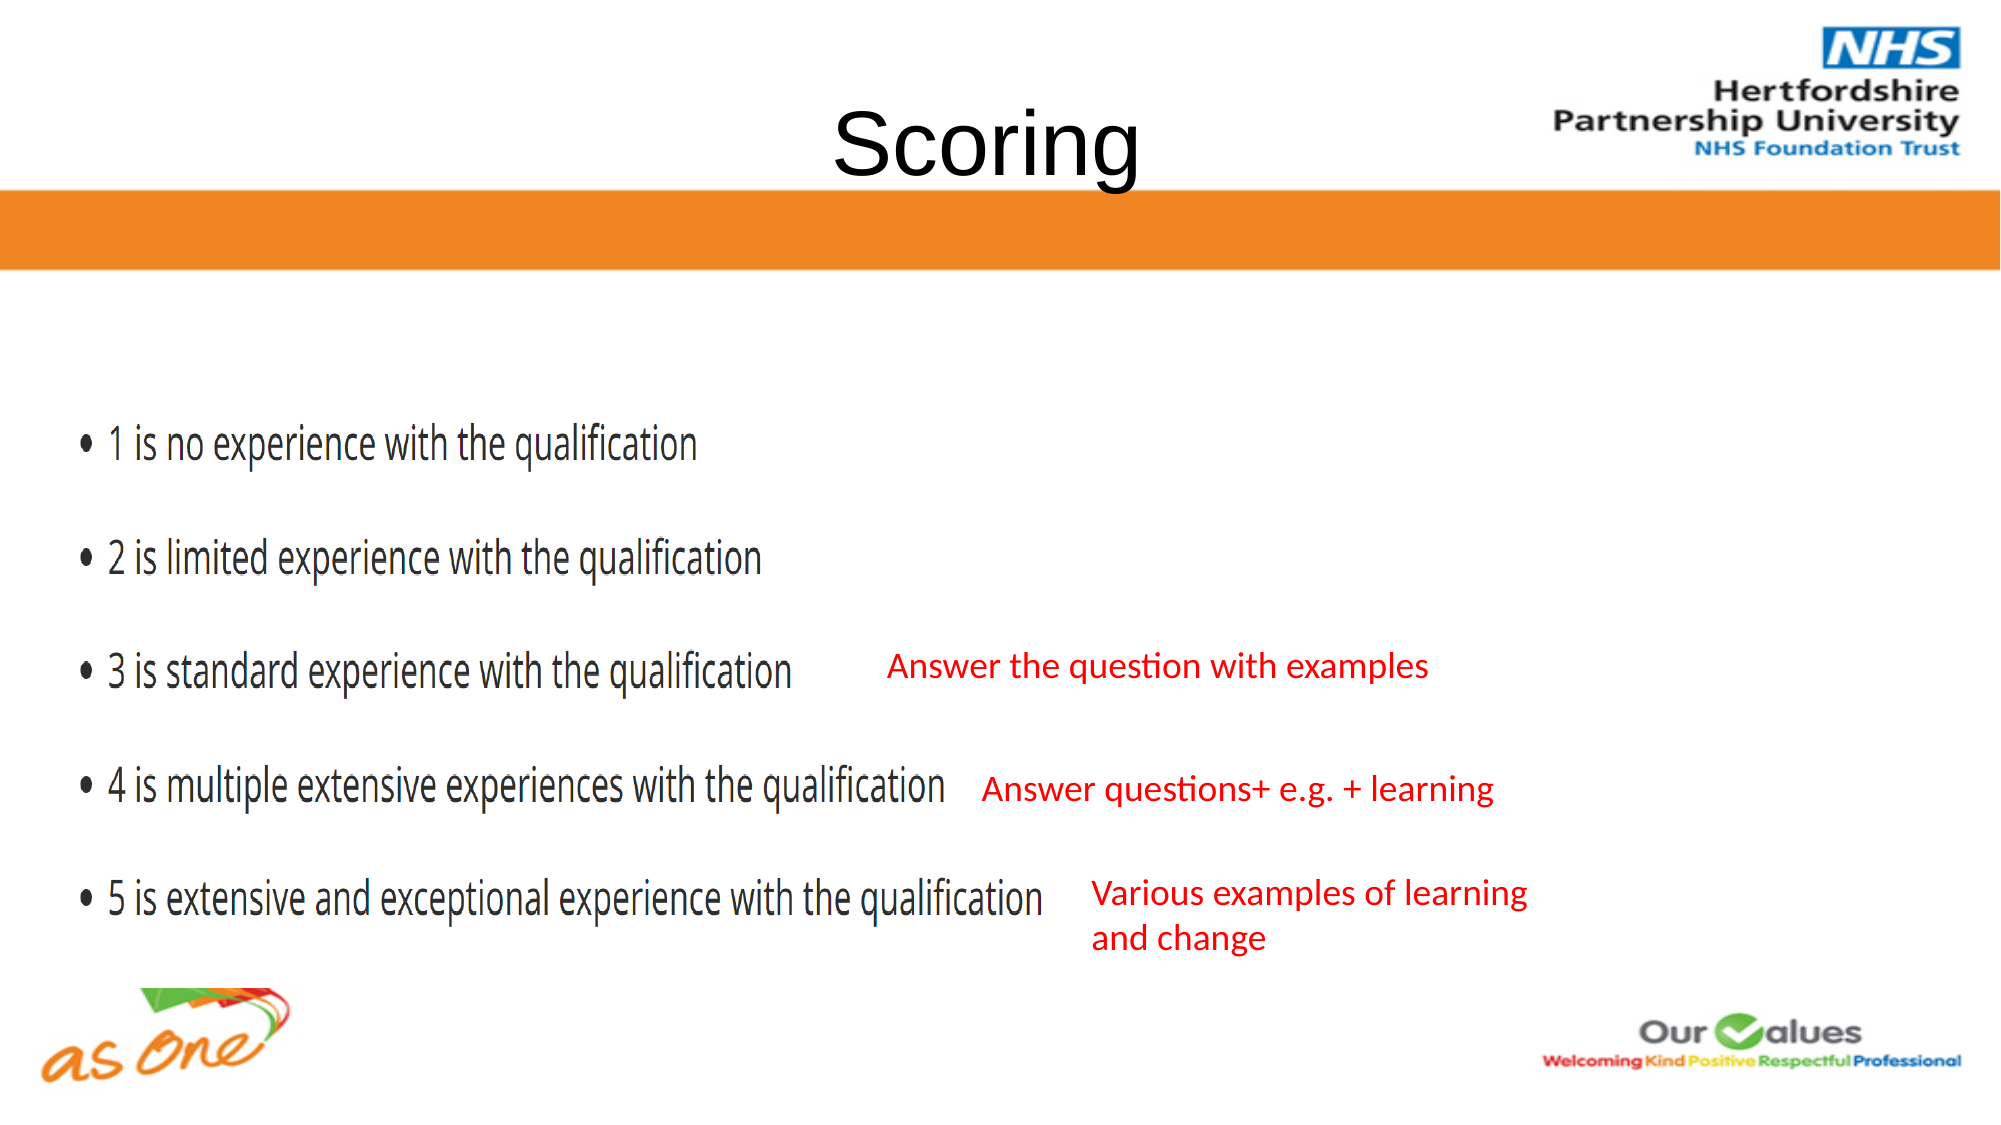

# Scoring
Answer the question with examples
Answer questions+ e.g. + learning
Various examples of learning and change